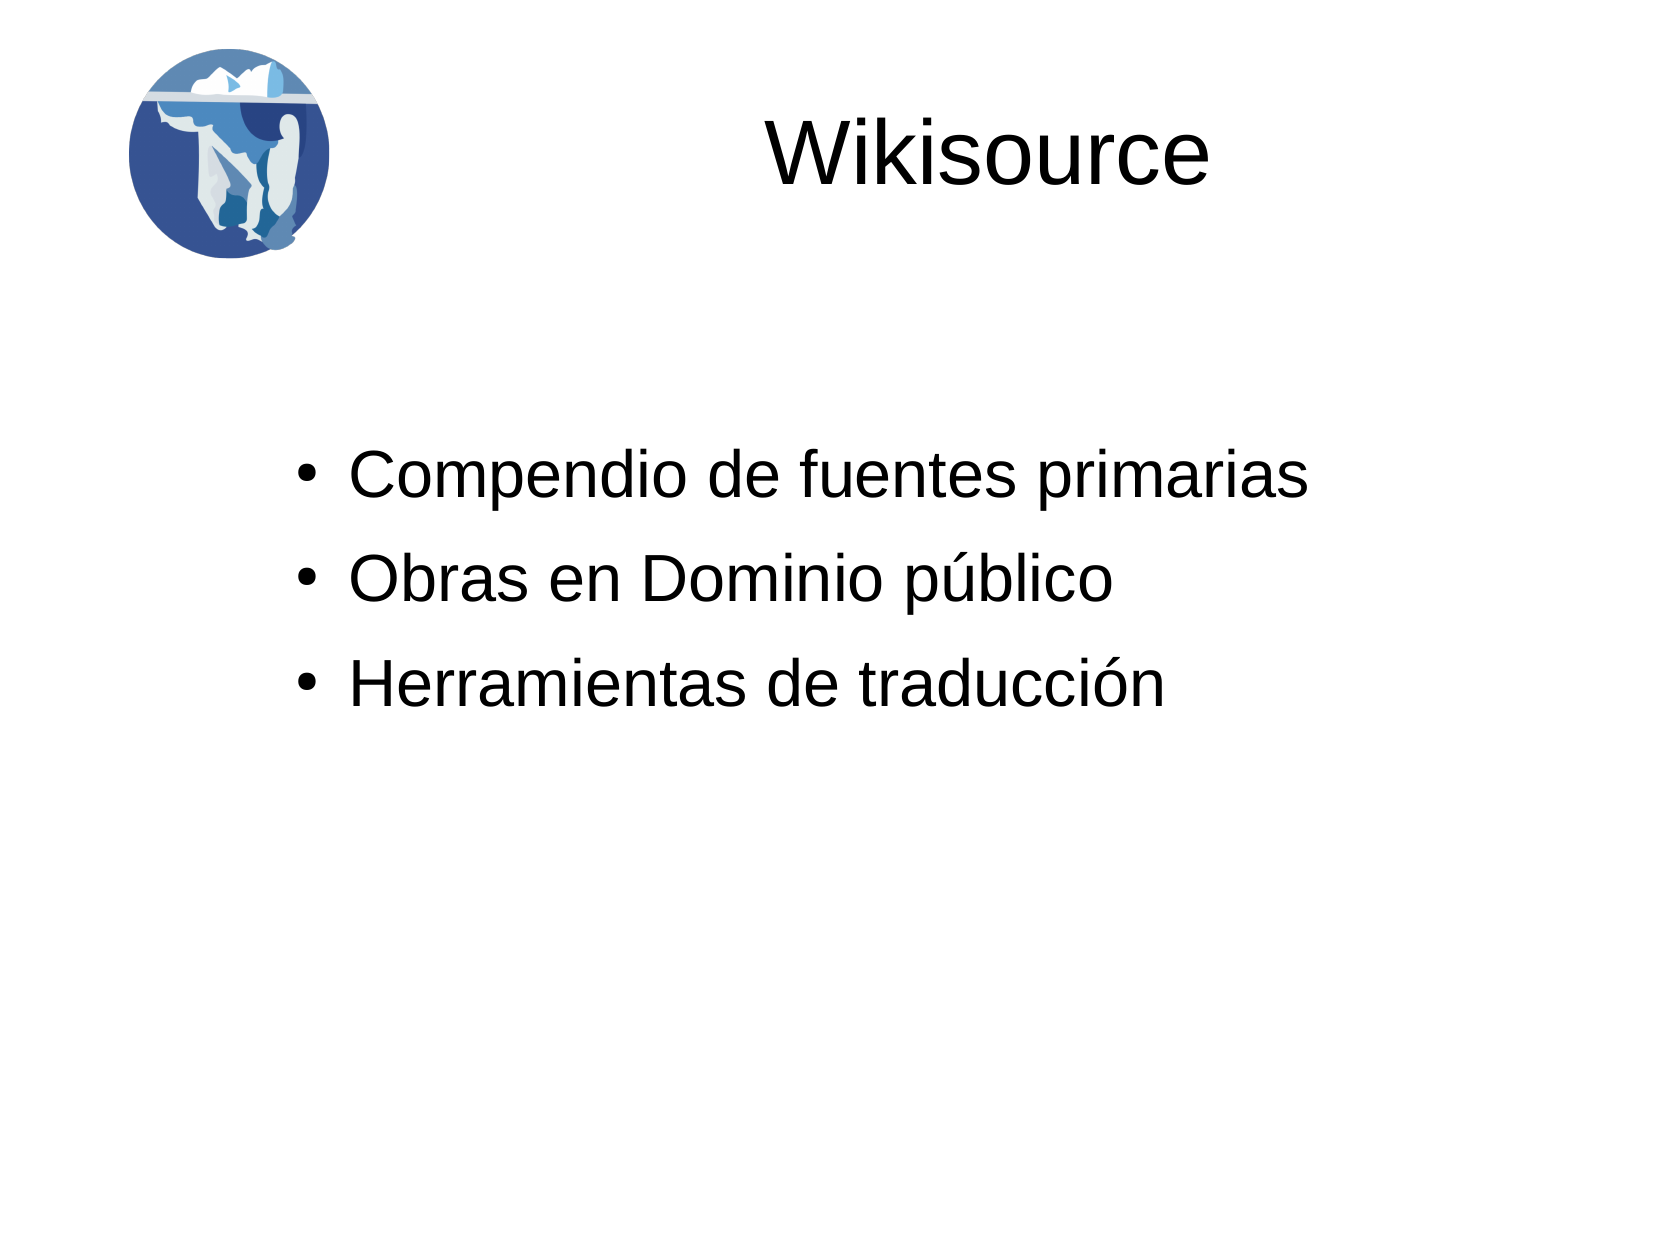

# Wikisource
Compendio de fuentes primarias
Obras en Dominio público
Herramientas de traducción